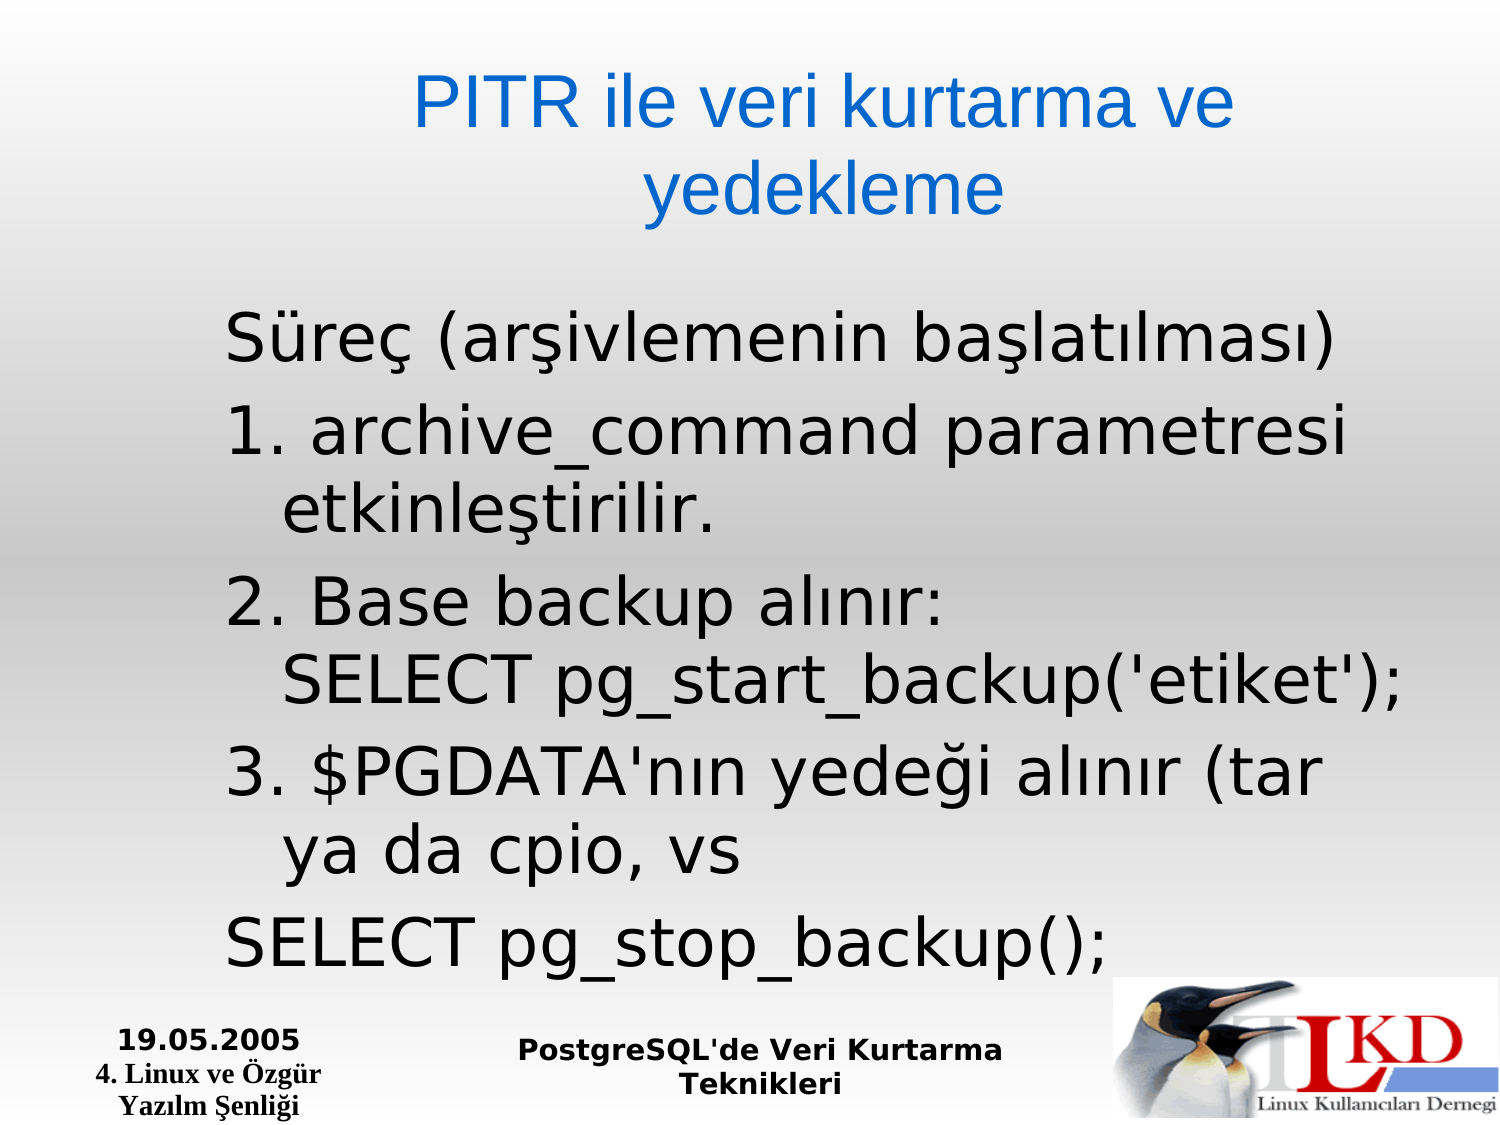

# PITR ile veri kurtarma ve yedekleme
Süreç (arşivlemenin başlatılması)
1. archive_command parametresi etkinleştirilir.
2. Base backup alınır:
SELECT pg_start_backup('etiket');
3. $PGDATA'nın yedeği alınır (tar ya da cpio, vs
SELECT pg_stop_backup();